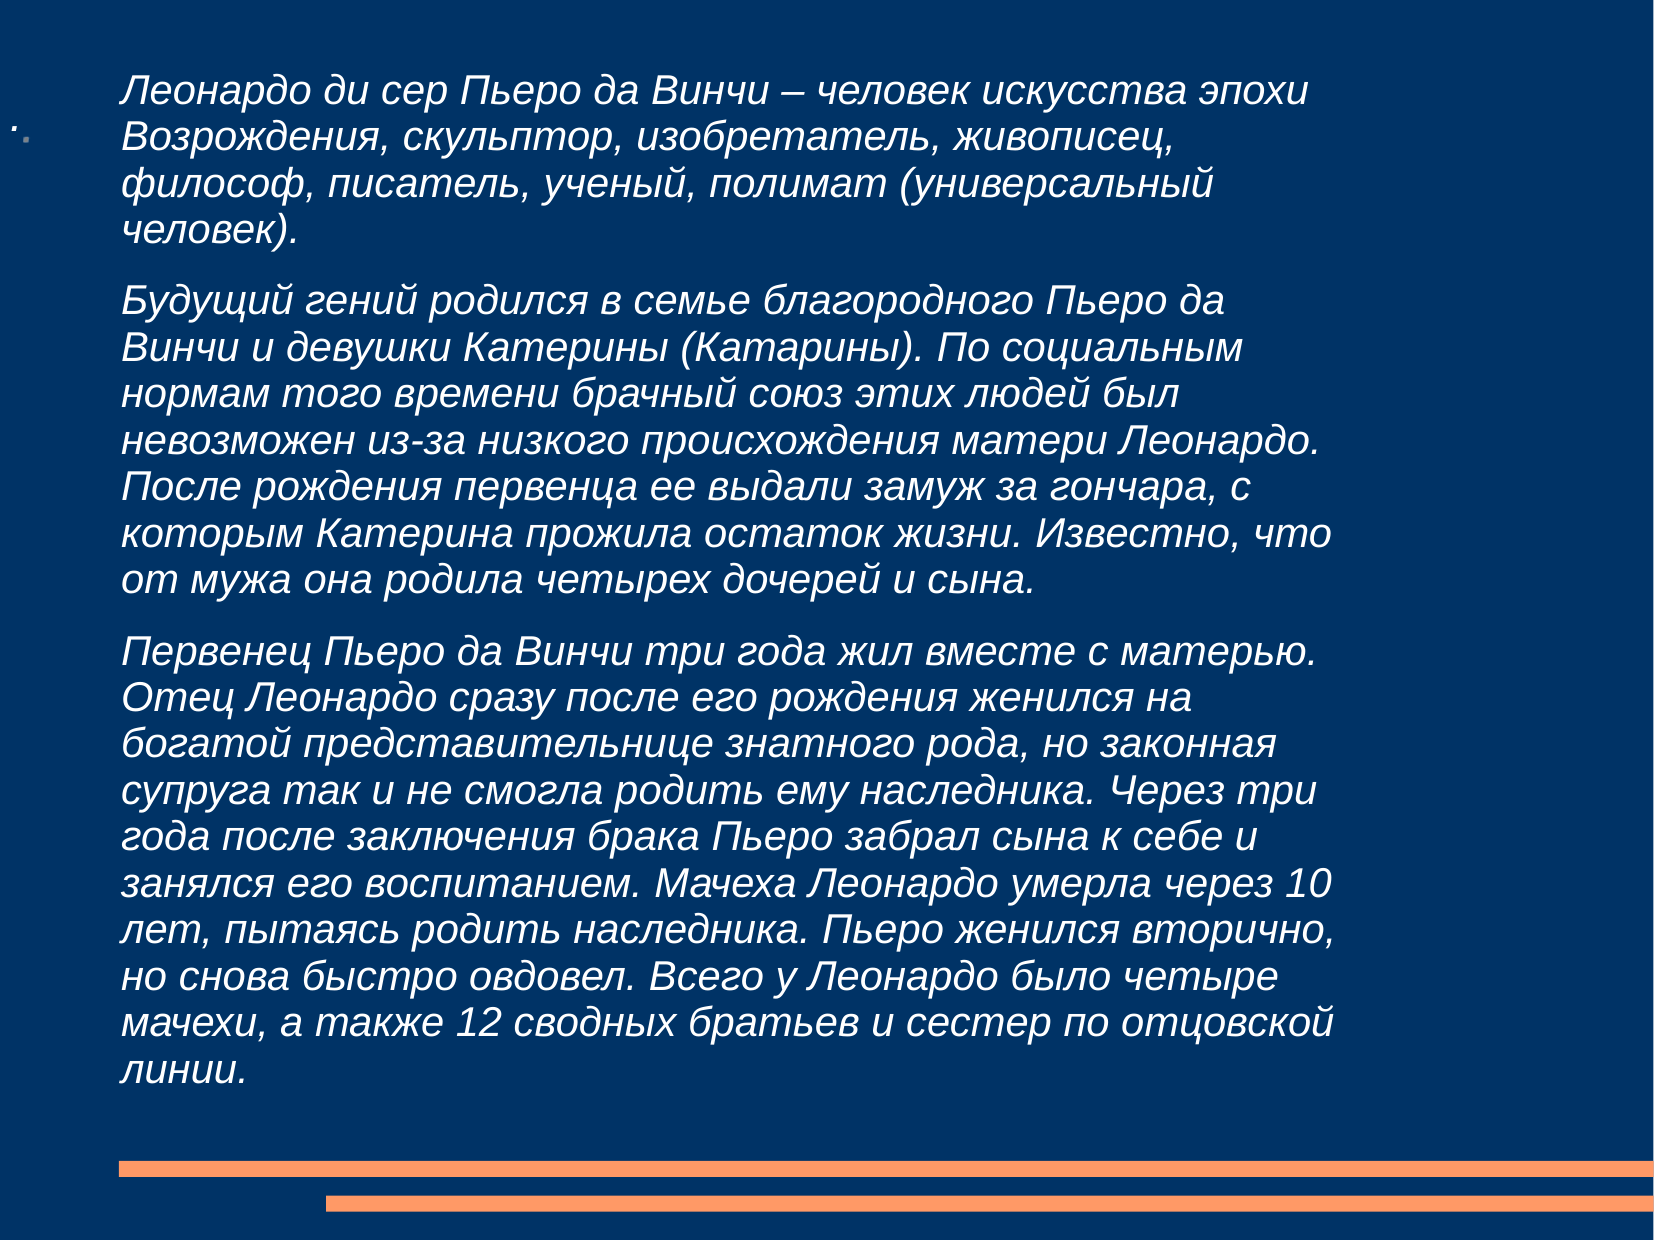

Леонардо ди сер Пьеро да Винчи – человек искусства эпохи Возрождения, скульптор, изобретатель, живописец, философ, писатель, ученый, полимат (универсальный человек).
Будущий гений родился в семье благородного Пьеро да Винчи и девушки Катерины (Катарины). По социальным нормам того времени брачный союз этих людей был невозможен из-за низкого происхождения матери Леонардо. После рождения первенца ее выдали замуж за гончара, с которым Катерина прожила остаток жизни. Известно, что от мужа она родила четырех дочерей и сына.
Первенец Пьеро да Винчи три года жил вместе с матерью. Отец Леонардо сразу после его рождения женился на богатой представительнице знатного рода, но законная супруга так и не смогла родить ему наследника. Через три года после заключения брака Пьеро забрал сына к себе и занялся его воспитанием. Мачеха Леонардо умерла через 10 лет, пытаясь родить наследника. Пьеро женился вторично, но снова быстро овдовел. Всего у Леонардо было четыре мачехи, а также 12 сводных братьев и сестер по отцовской линии.
.